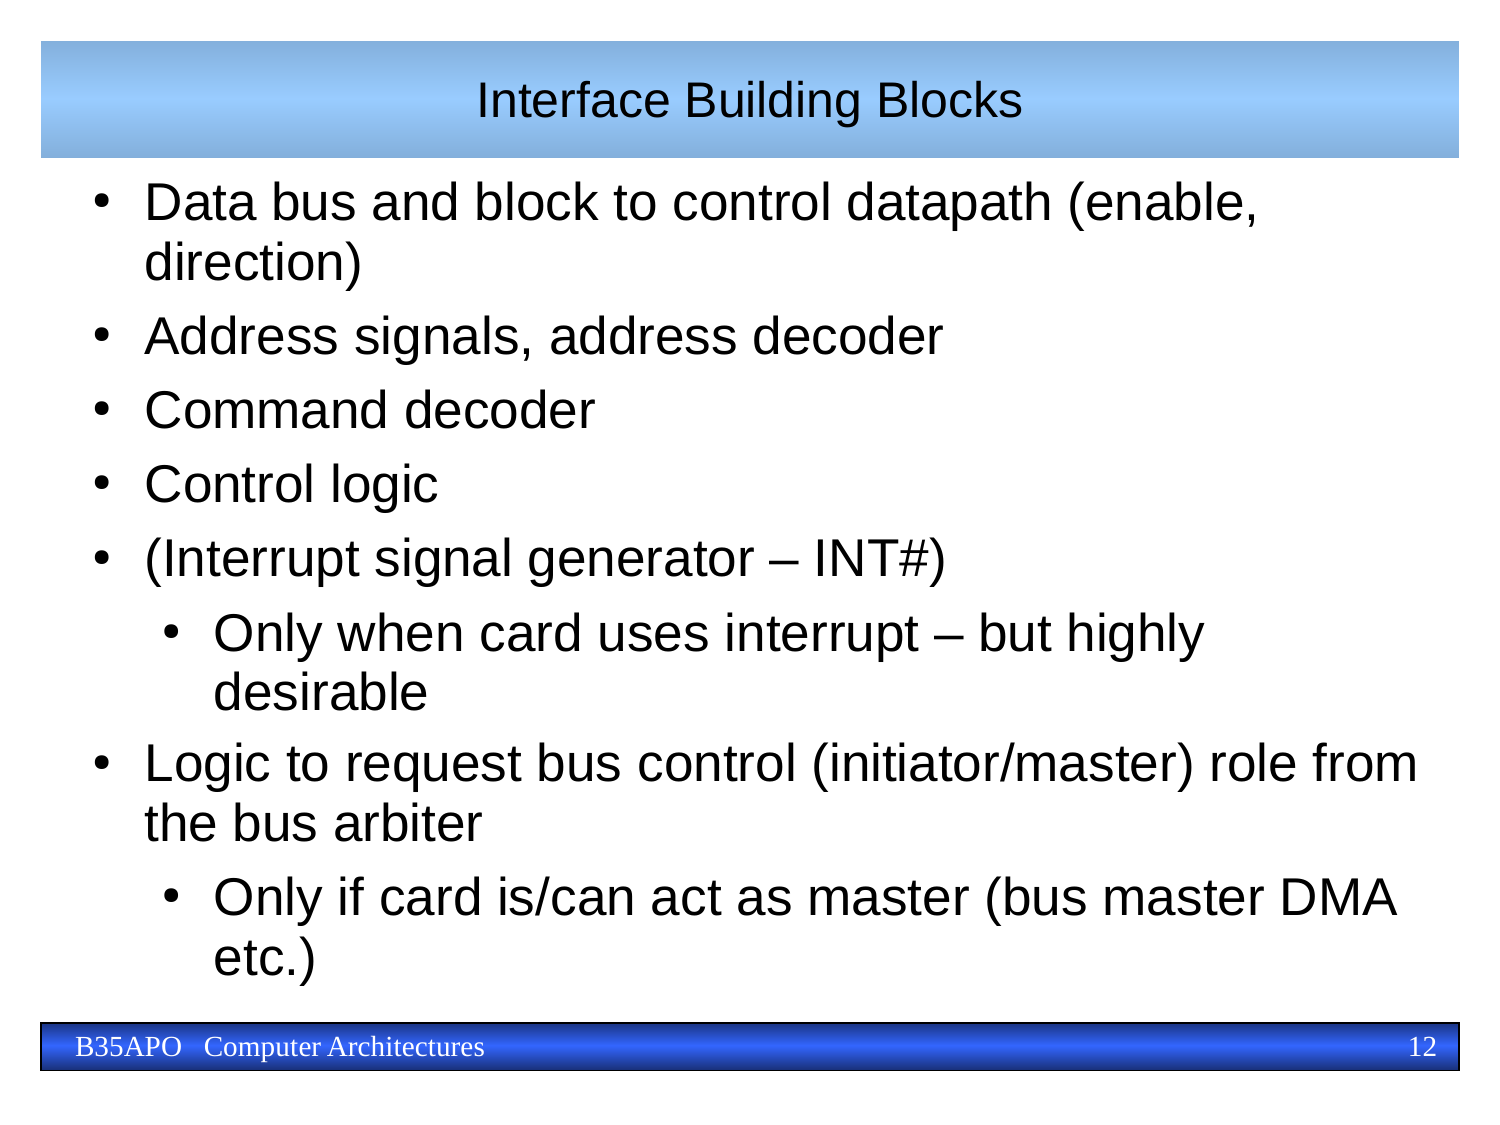

# Interface Building Blocks
Data bus and block to control datapath (enable, direction)
Address signals, address decoder
Command decoder
Control logic
(Interrupt signal generator – INT#)
Only when card uses interrupt – but highly desirable
Logic to request bus control (initiator/master) role from the bus arbiter
Only if card is/can act as master (bus master DMA etc.)
B35APO Computer Architectures
12